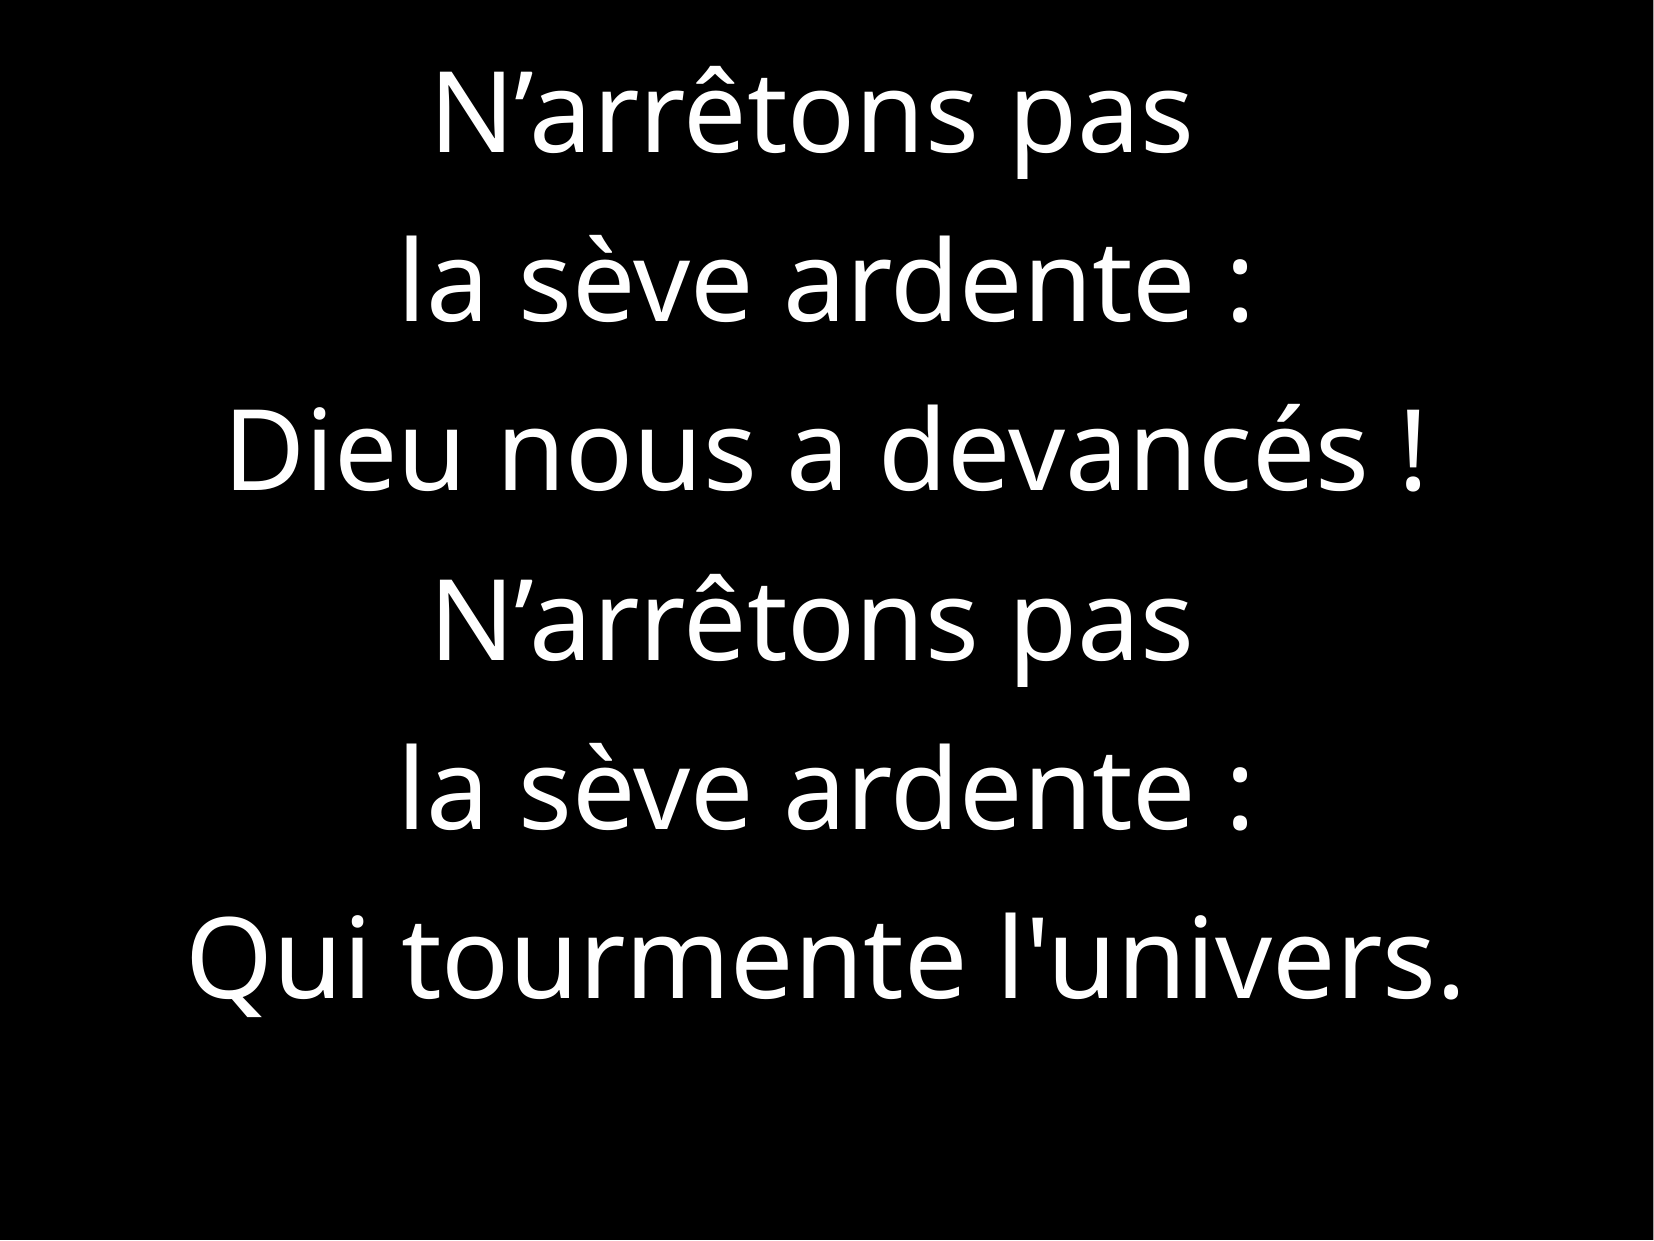

# N’arrêtons pas
la sève ardente :
Dieu nous a devancés !
N’arrêtons pas
la sève ardente :
Qui tourmente l'univers.